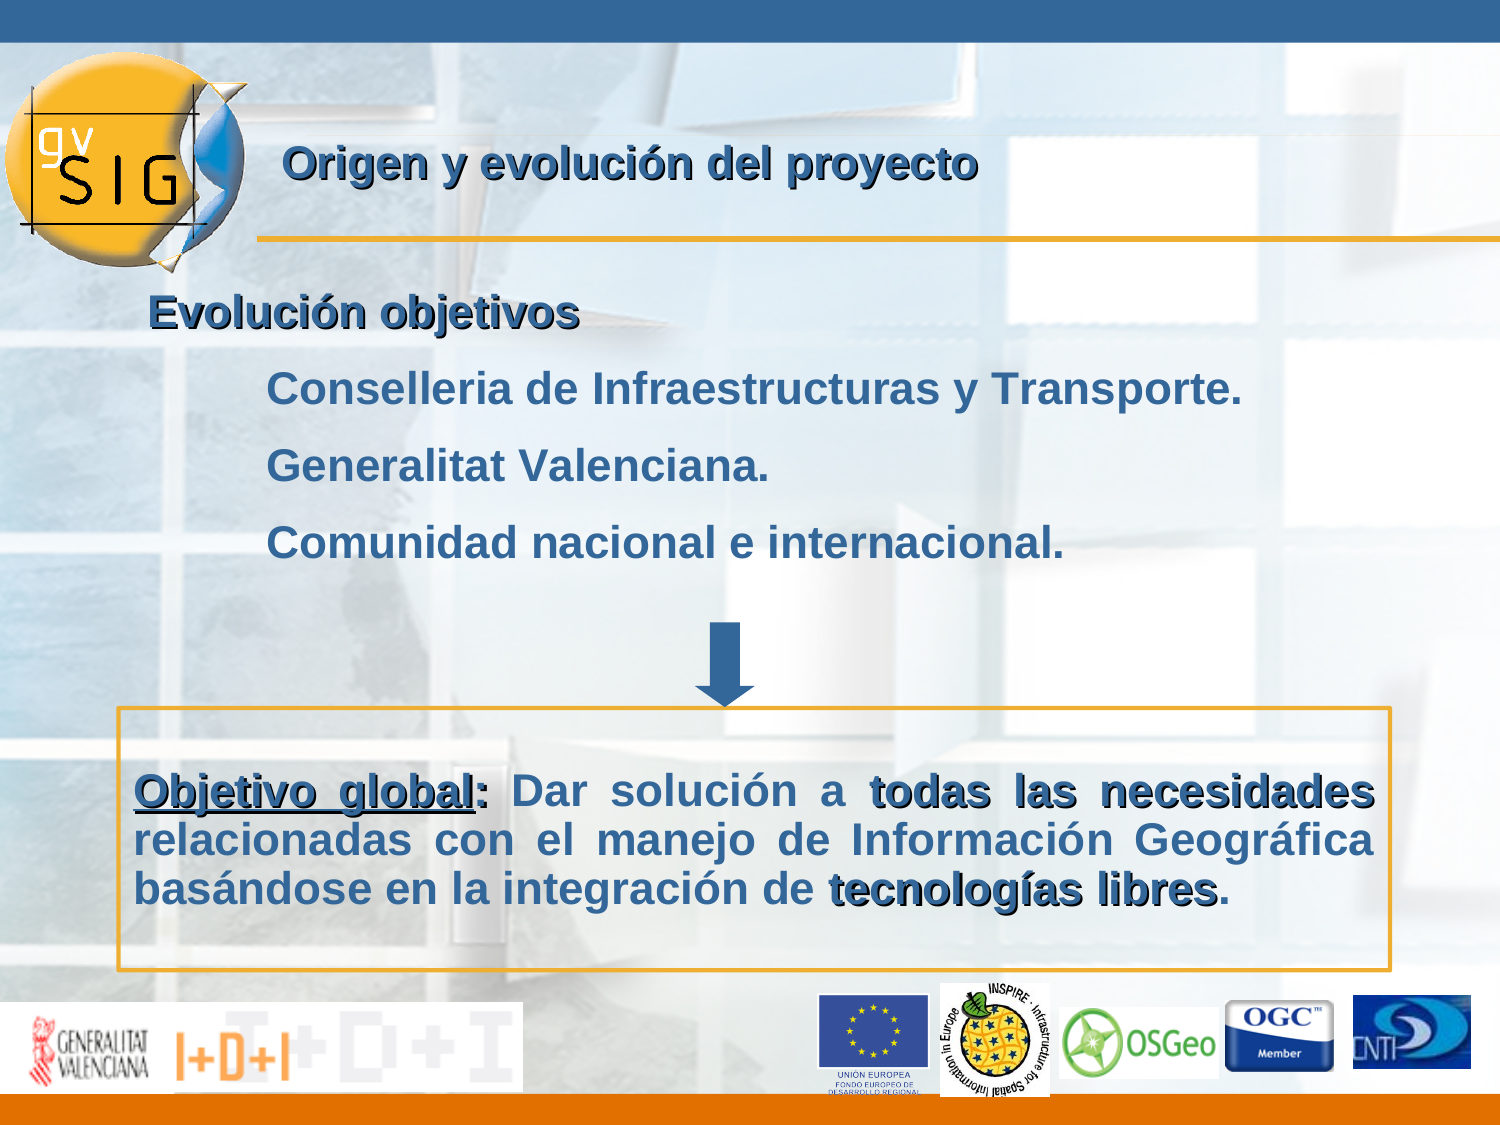

Origen y evolución del proyecto
Evolución objetivos
 Conselleria de Infraestructuras y Transporte.
 Generalitat Valenciana.
 Comunidad nacional e internacional.
Objetivo global: Dar solución a todas las necesidades relacionadas con el manejo de Información Geográfica basándose en la integración de tecnologías libres.